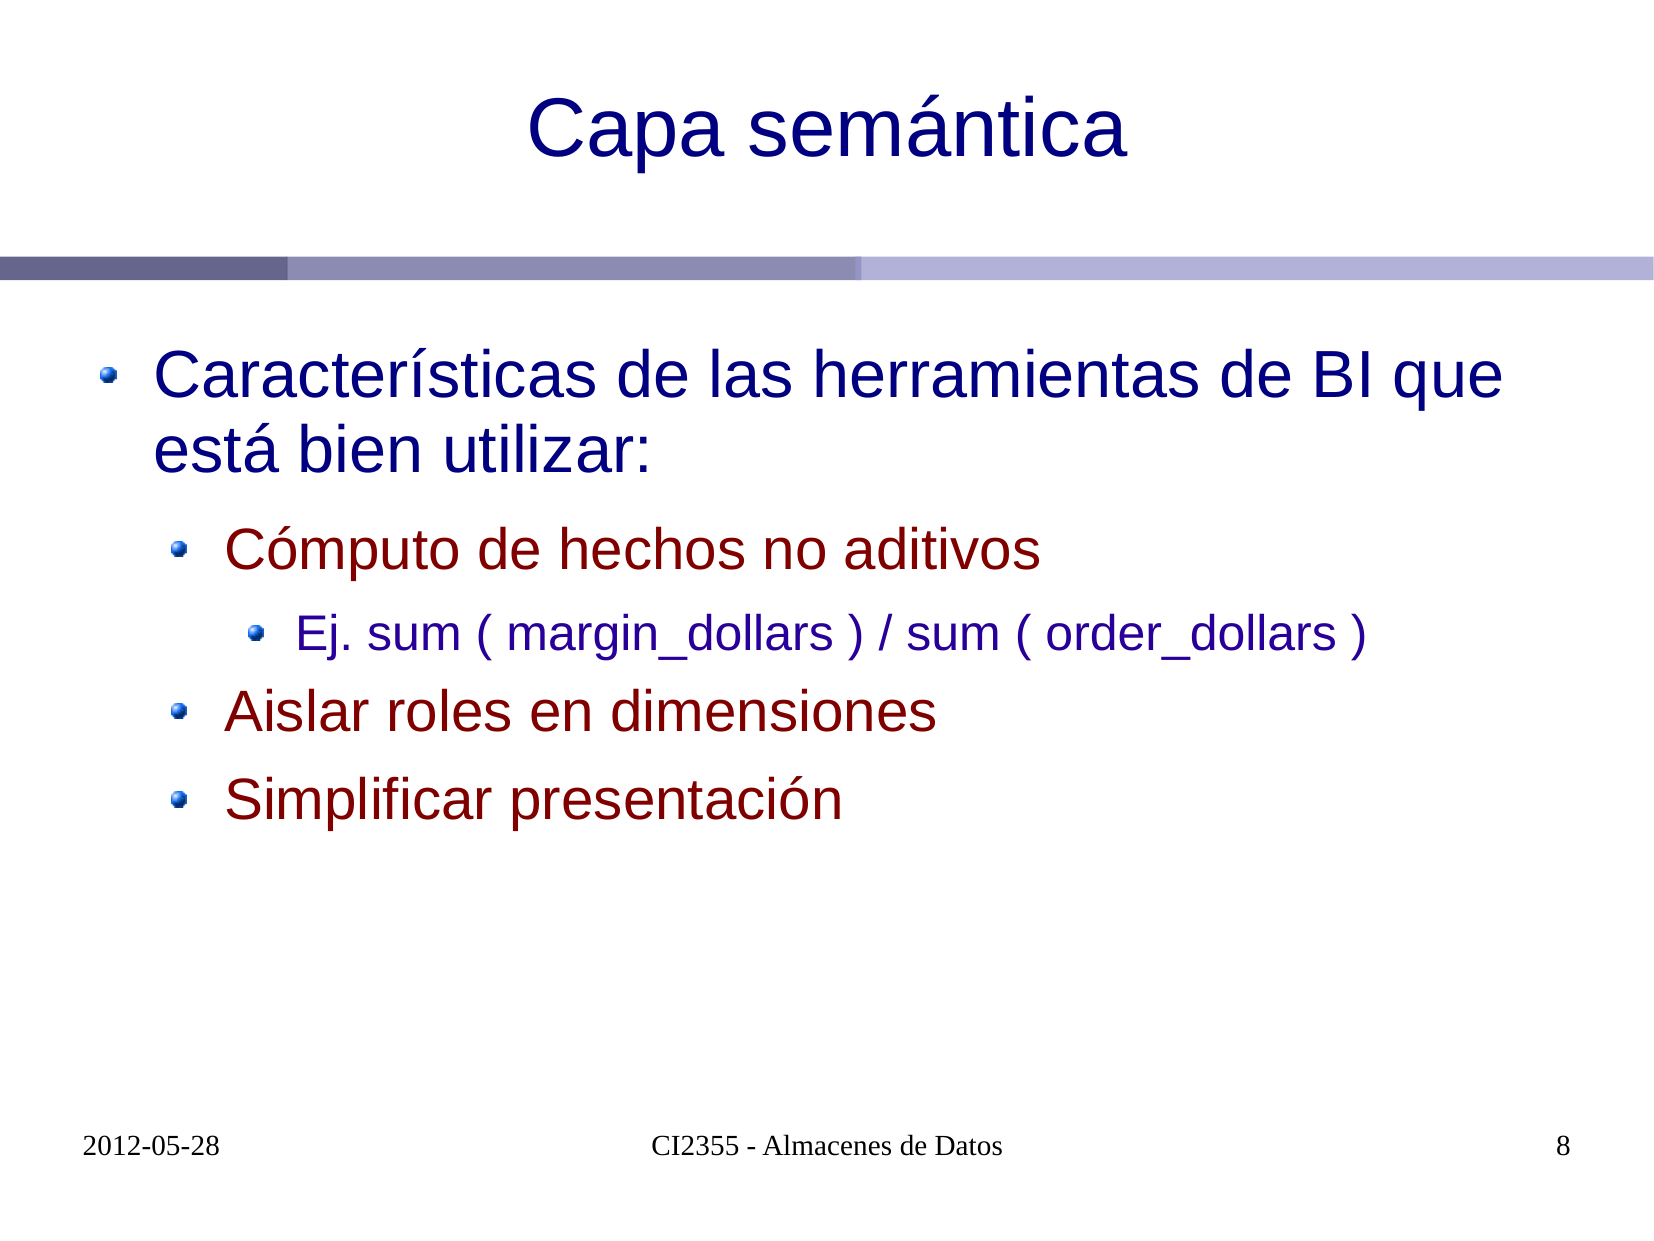

# Capa semántica
Características de las herramientas de BI que está bien utilizar:
Cómputo de hechos no aditivos
Ej. sum ( margin_dollars ) / sum ( order_dollars )
Aislar roles en dimensiones
Simplificar presentación
2012-05-28
CI2355 - Almacenes de Datos
8